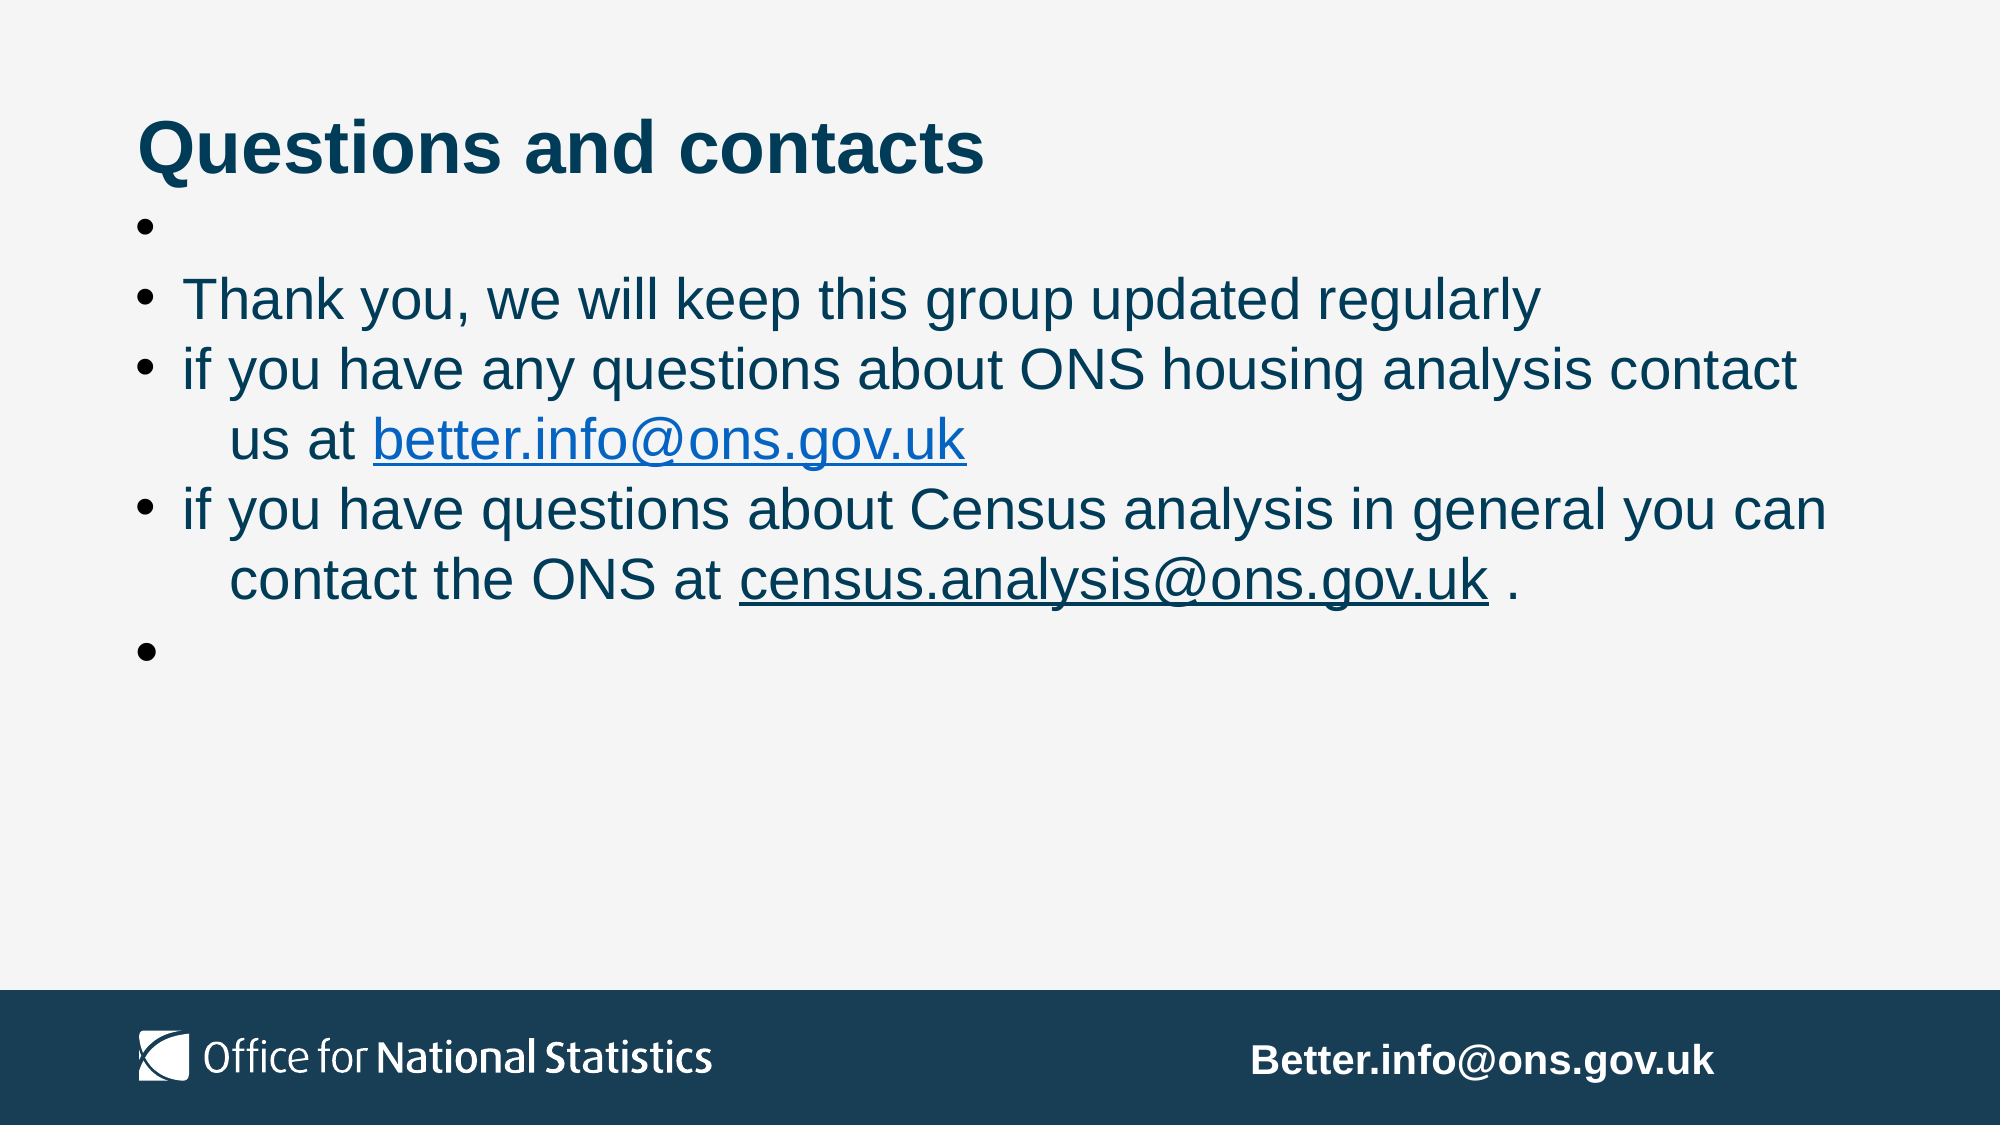

# Questions and contacts
Thank you, we will keep this group updated regularly
if you have any questions about ONS housing analysis contact us at better.info@ons.gov.uk
if you have questions about Census analysis in general you can contact the ONS at census.analysis@ons.gov.uk .
Better.info@ons.gov.uk